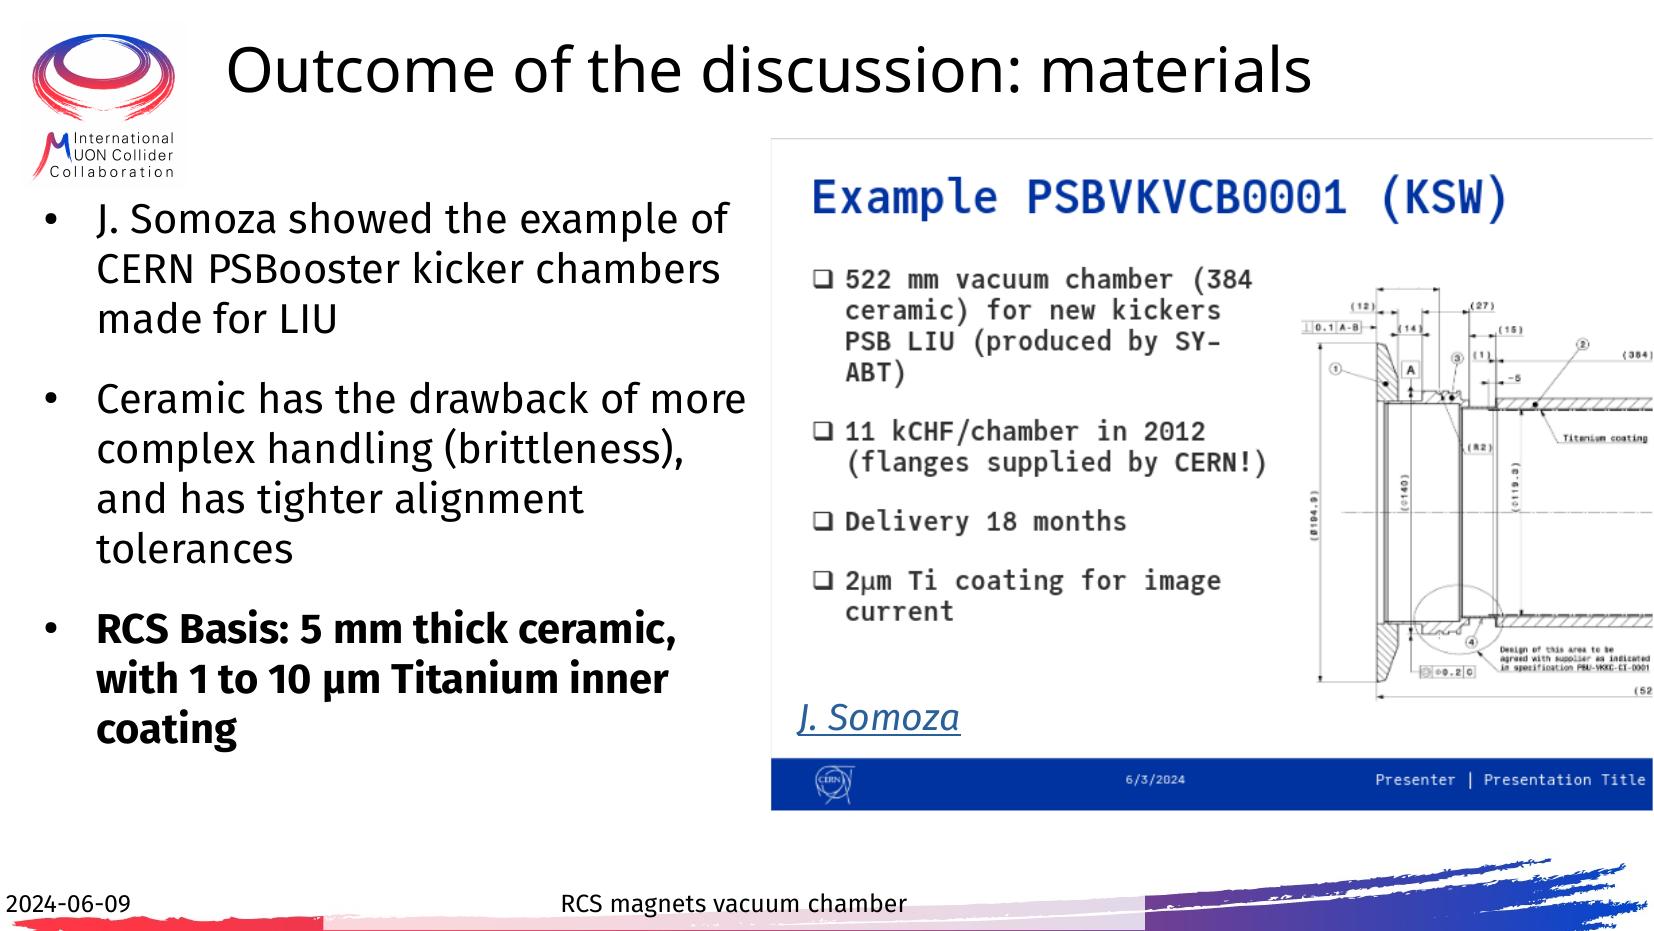

Outcome of the discussion: materials
# J. Somoza showed the example of CERN PSBooster kicker chambers made for LIU
Ceramic has the drawback of more complex handling (brittleness), and has tighter alignment tolerances
RCS Basis: 5 mm thick ceramic, with 1 to 10 μm Titanium inner coating
J. Somoza
2024-06-09
RCS magnets vacuum chamber